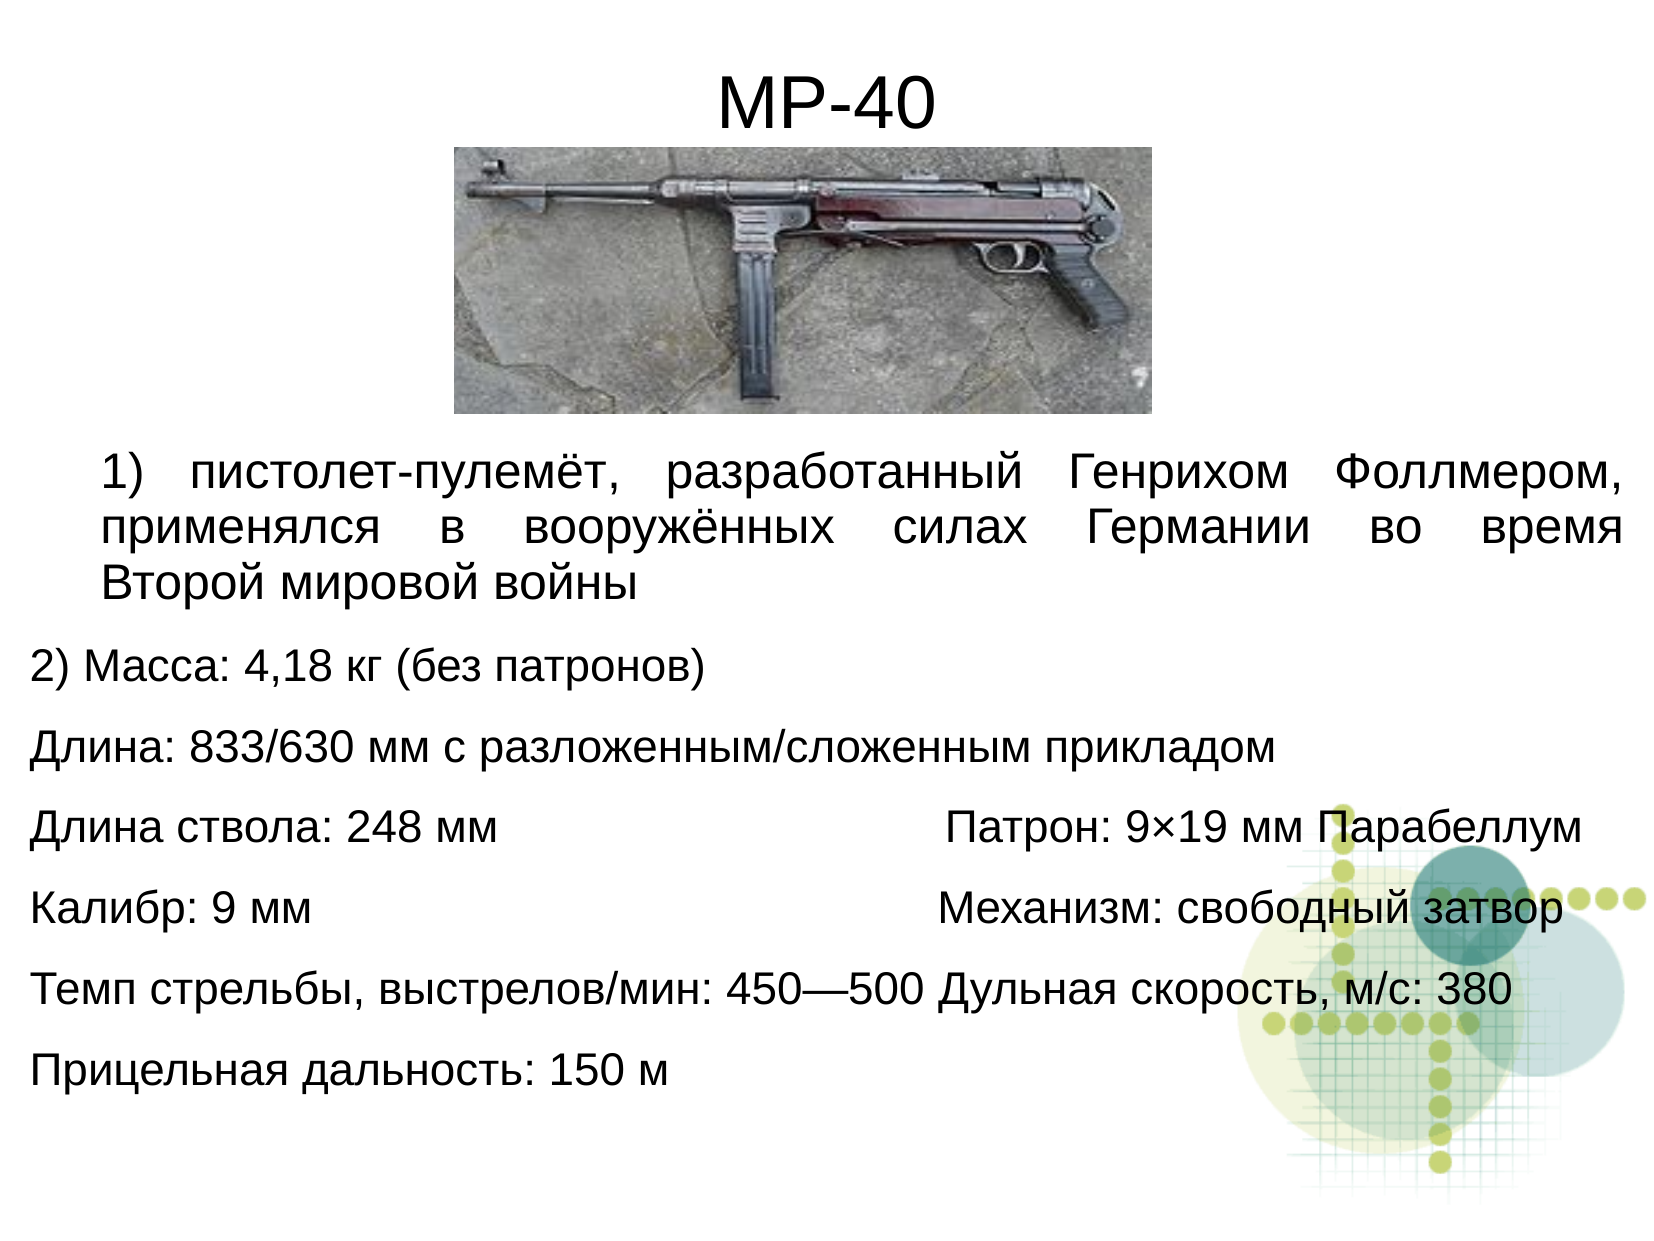

# MP-40
1) пистолет-пулемёт, разработанный Генрихом Фоллмером, применялся в вооружённых силах Германии во время Второй мировой войны
2) Масса: 4,18 кг (без патронов)
Длина: 833/630 мм с разложенным/сложенным прикладом
Длина ствола: 248 мм Патрон: 9×19 мм Парабеллум
Калибр: 9 мм Механизм: свободный затвор
Темп стрельбы, выстрелов/мин: 450—500 Дульная скорость, м/с: 380
Прицельная дальность: 150 м